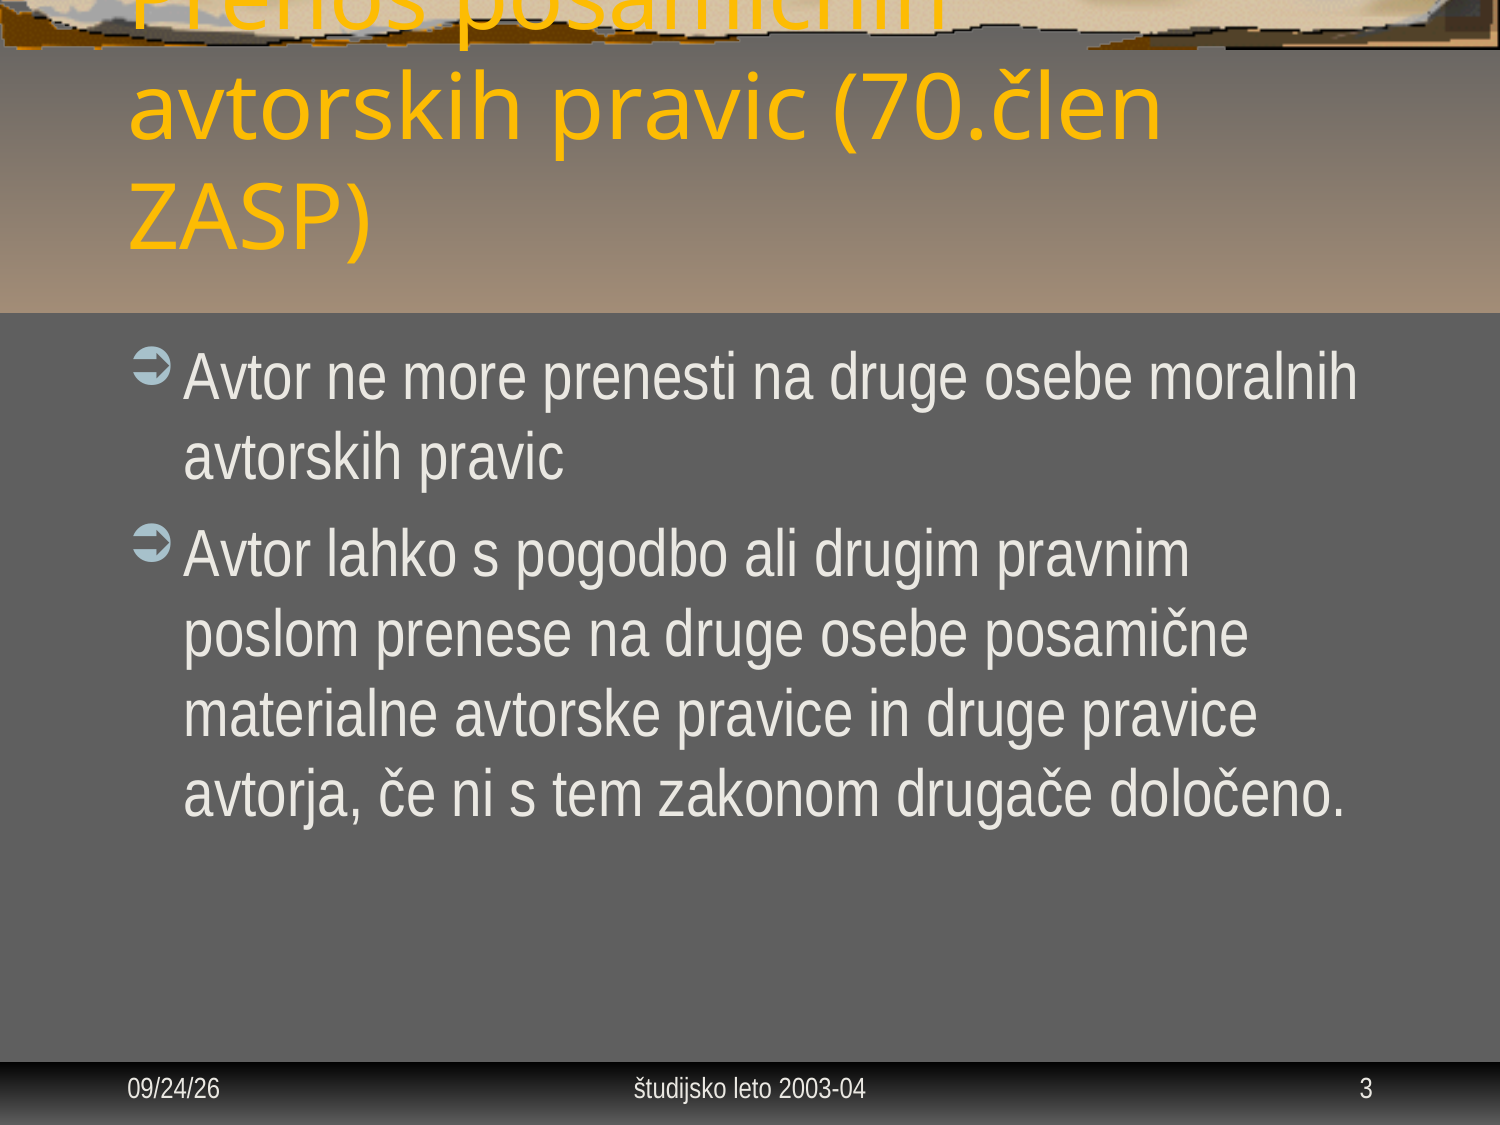

# Prenos posamičnih avtorskih pravic (70.člen ZASP)
Avtor ne more prenesti na druge osebe moralnih avtorskih pravic
Avtor lahko s pogodbo ali drugim pravnim poslom prenese na druge osebe posamične materialne avtorske pravice in druge pravice avtorja, če ni s tem zakonom drugače določeno.
študijsko leto 2003-04